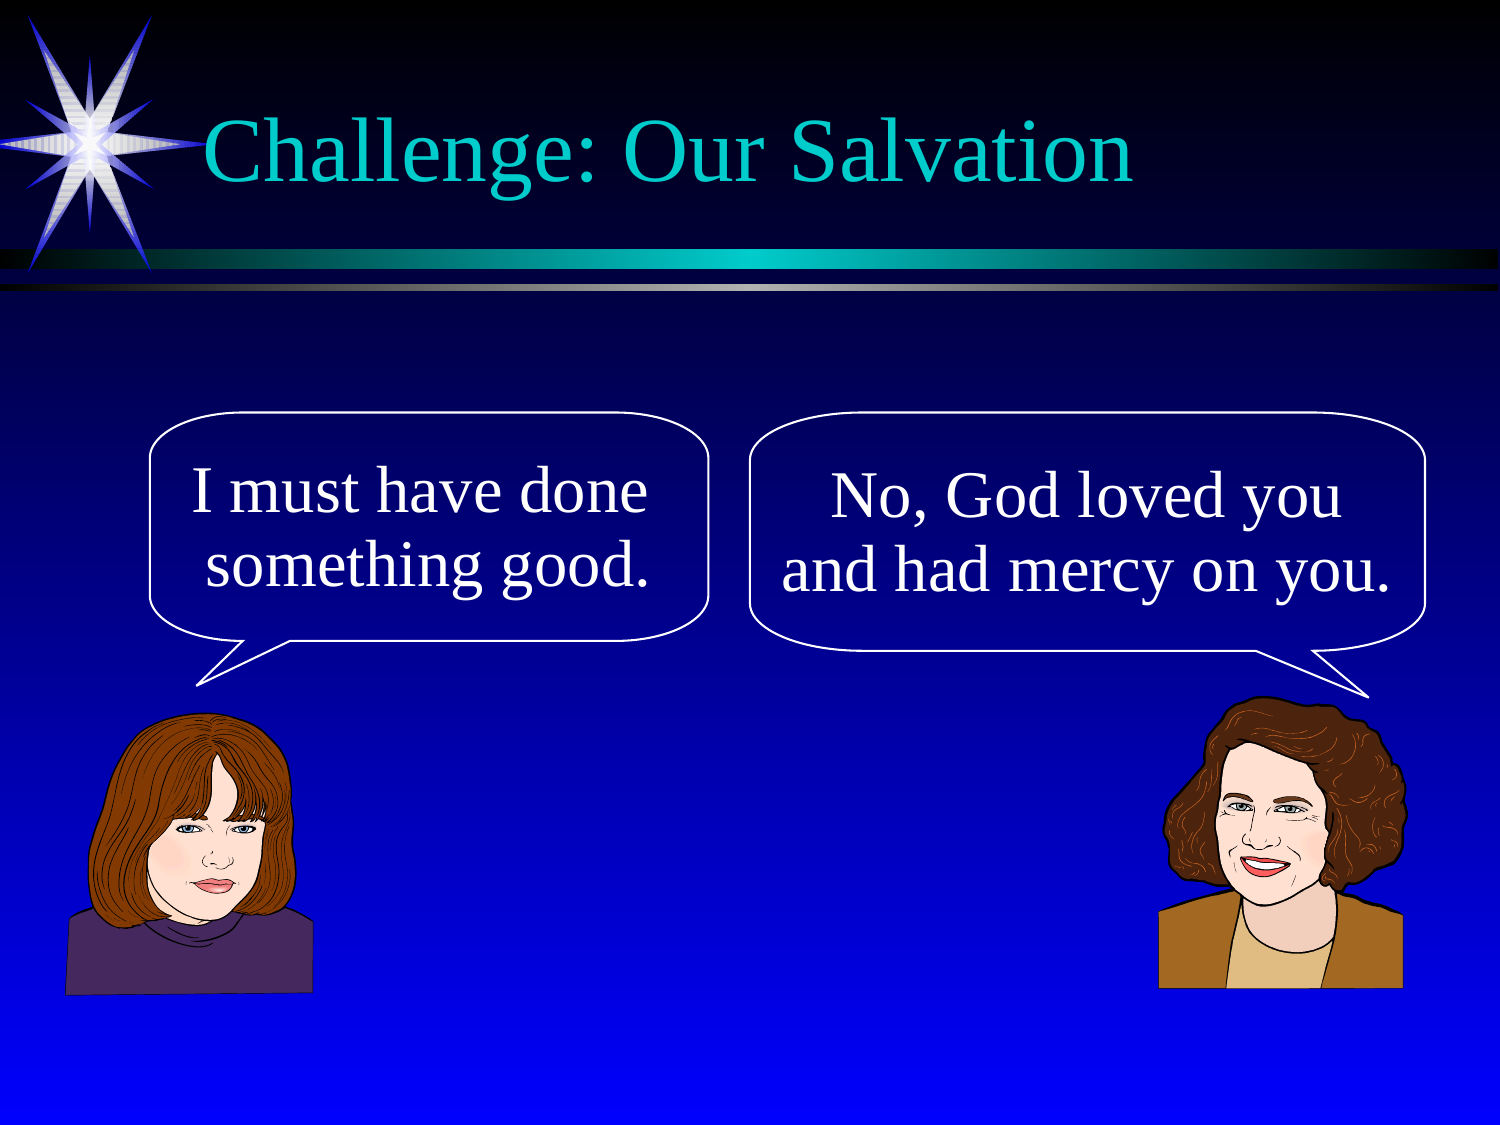

# Challenge: Our Salvation
I must have done
something good.
No, God loved you
and had mercy on you.